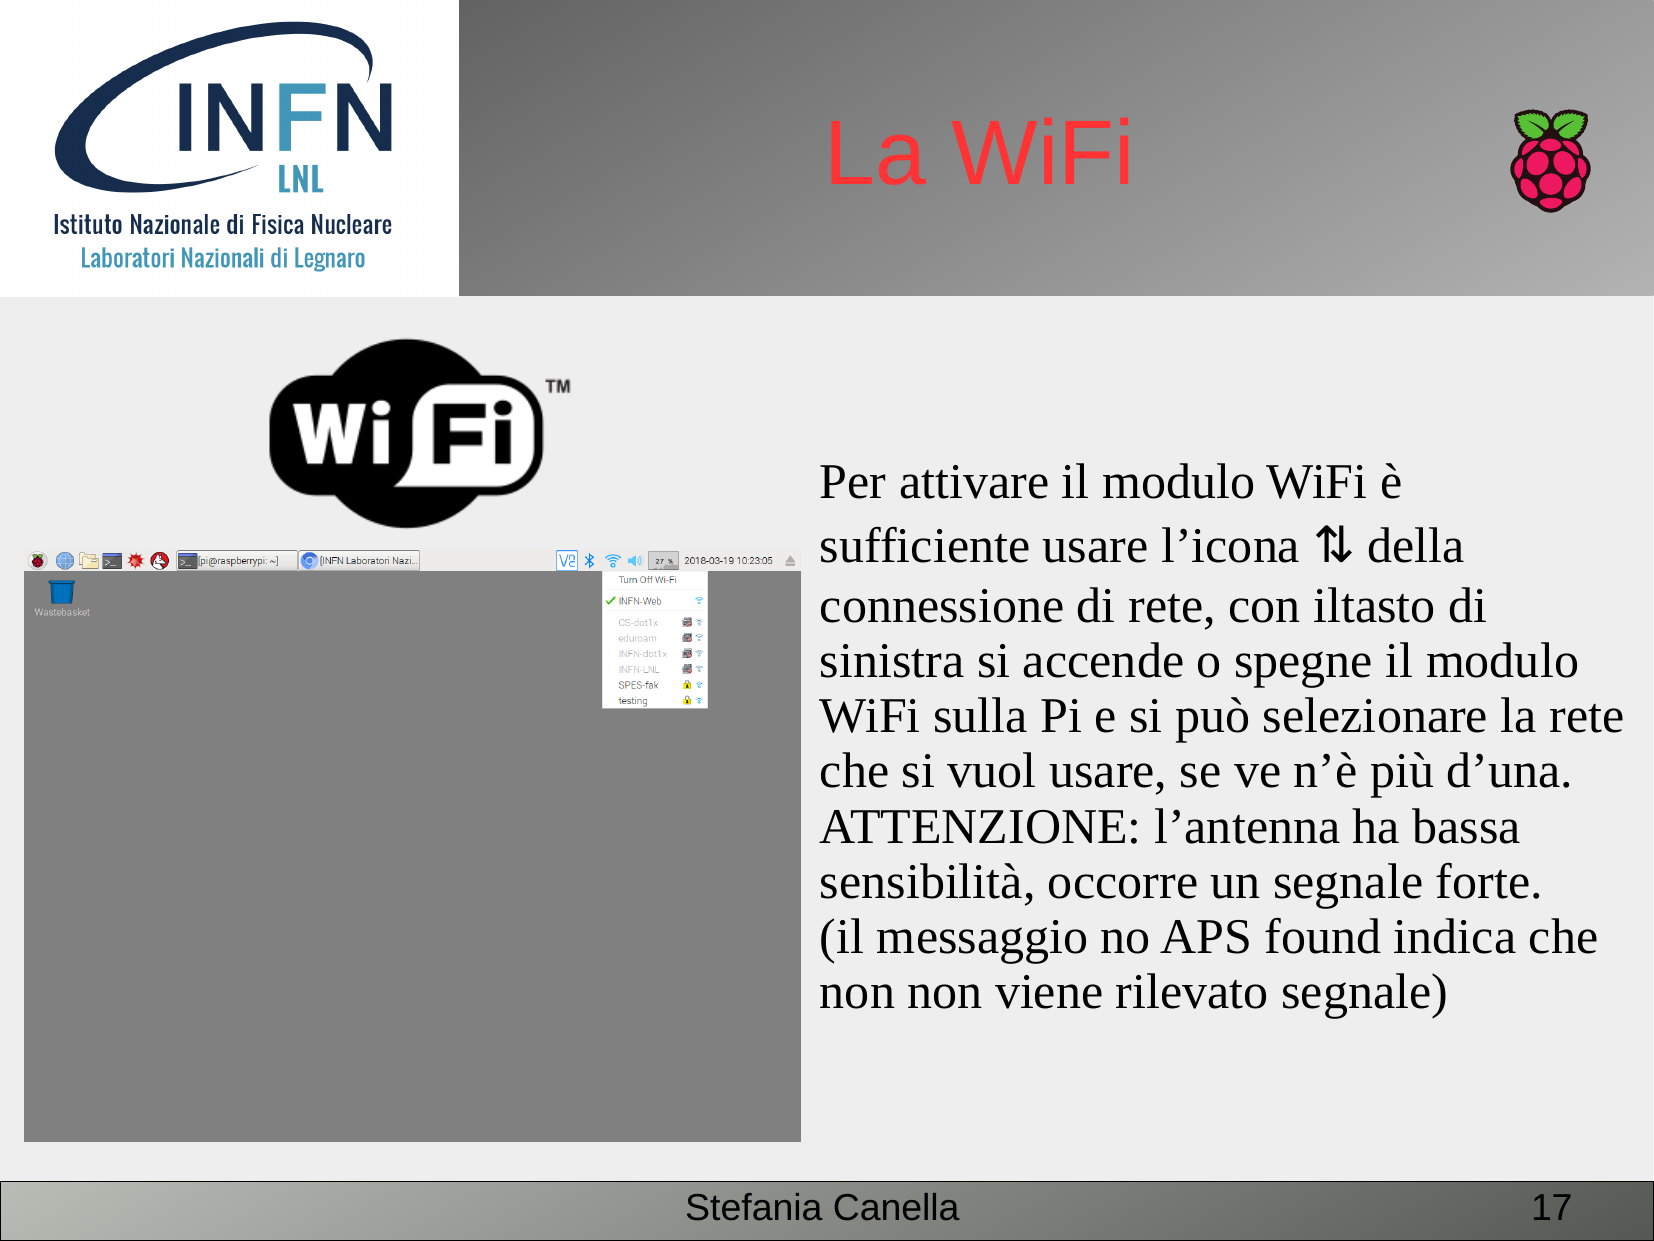

# La WiFi
Per attivare il modulo WiFi è sufficiente usare l’icona ⇅ della connessione di rete, con iltasto di sinistra si accende o spegne il modulo WiFi sulla Pi e si può selezionare la rete che si vuol usare, se ve n’è più d’una.
ATTENZIONE: l’antenna ha bassa sensibilità, occorre un segnale forte.
(il messaggio no APS found indica che non non viene rilevato segnale)
Stefania Canella